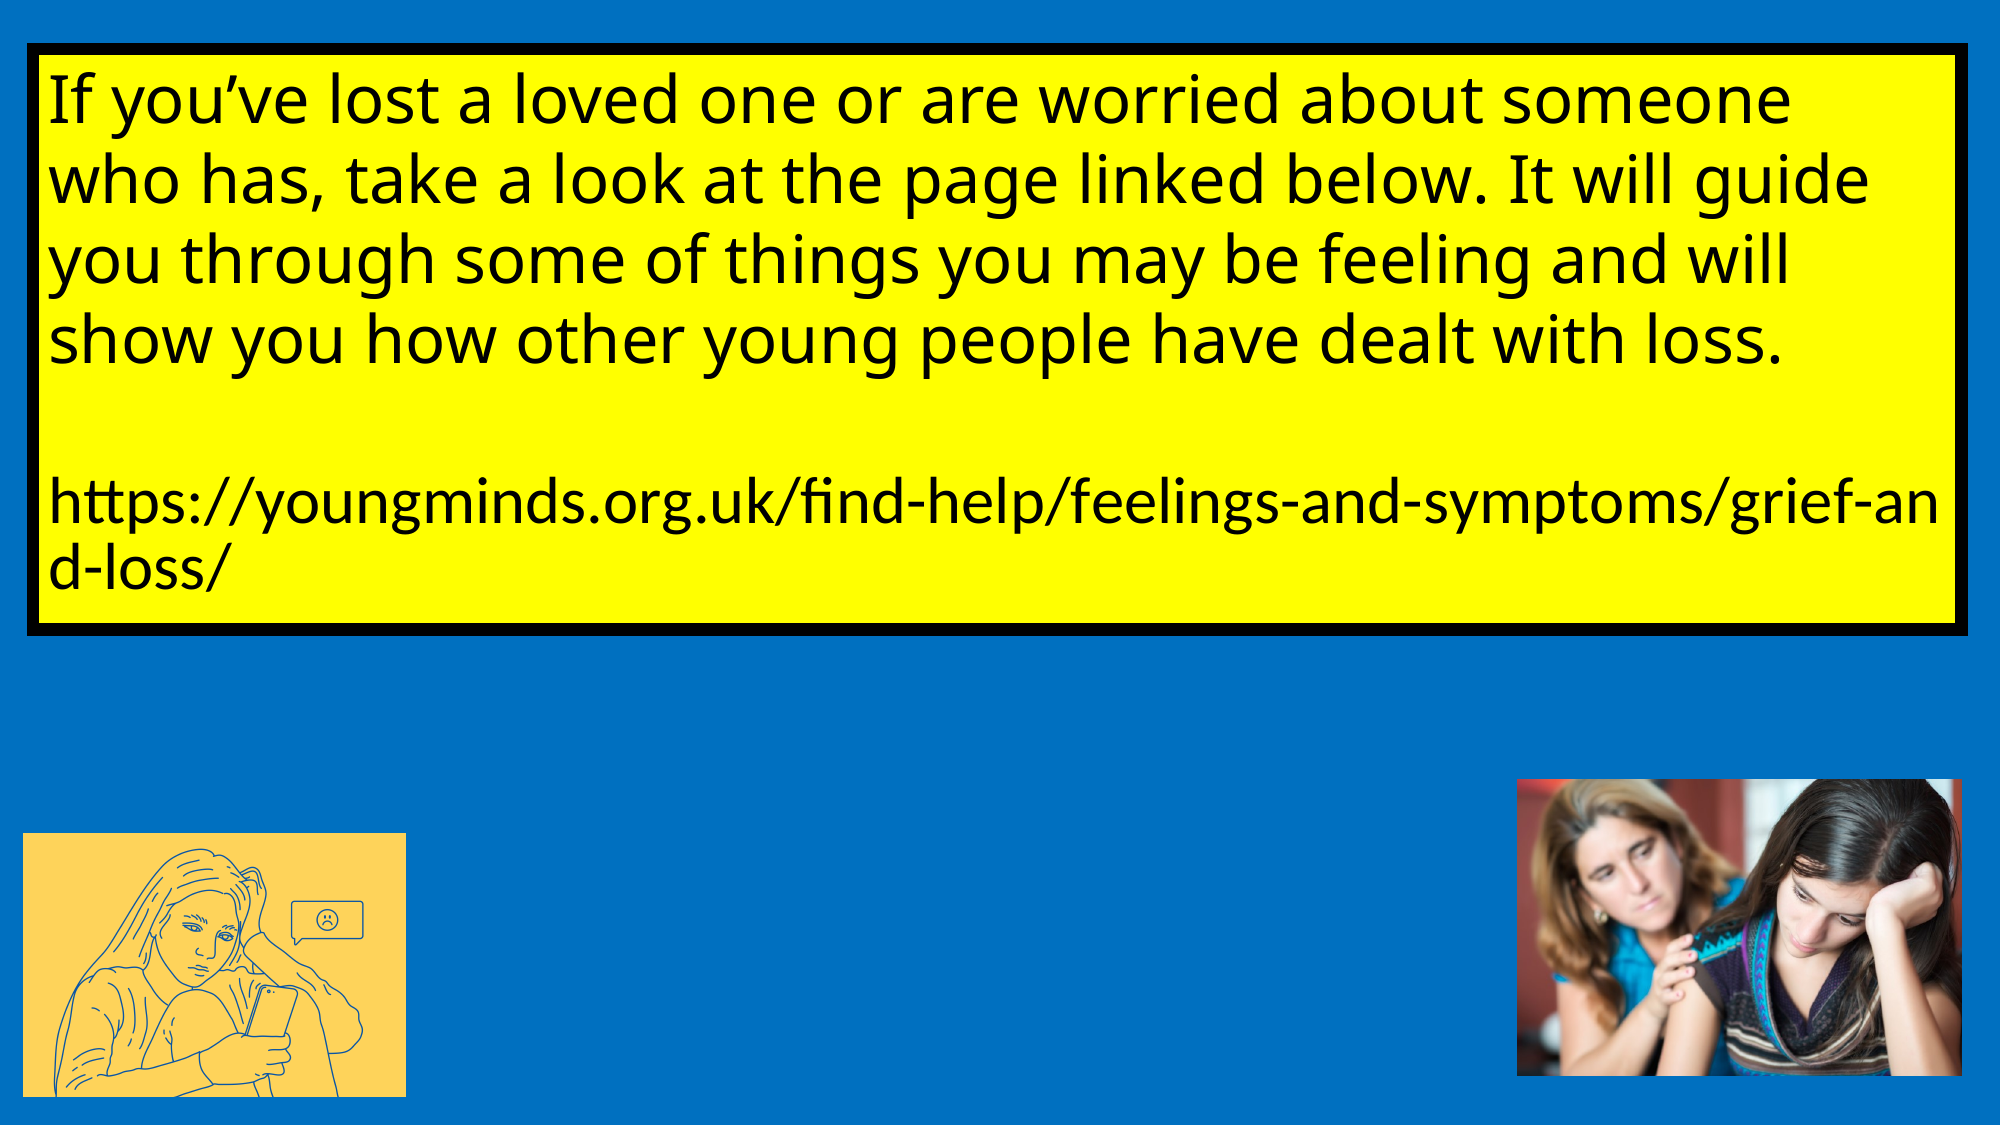

If you’ve lost a loved one or are worried about someone who has, take a look at the page linked below. It will guide you through some of things you may be feeling and will show you how other young people have dealt with loss.
https://youngminds.org.uk/find-help/feelings-and-symptoms/grief-and-loss/